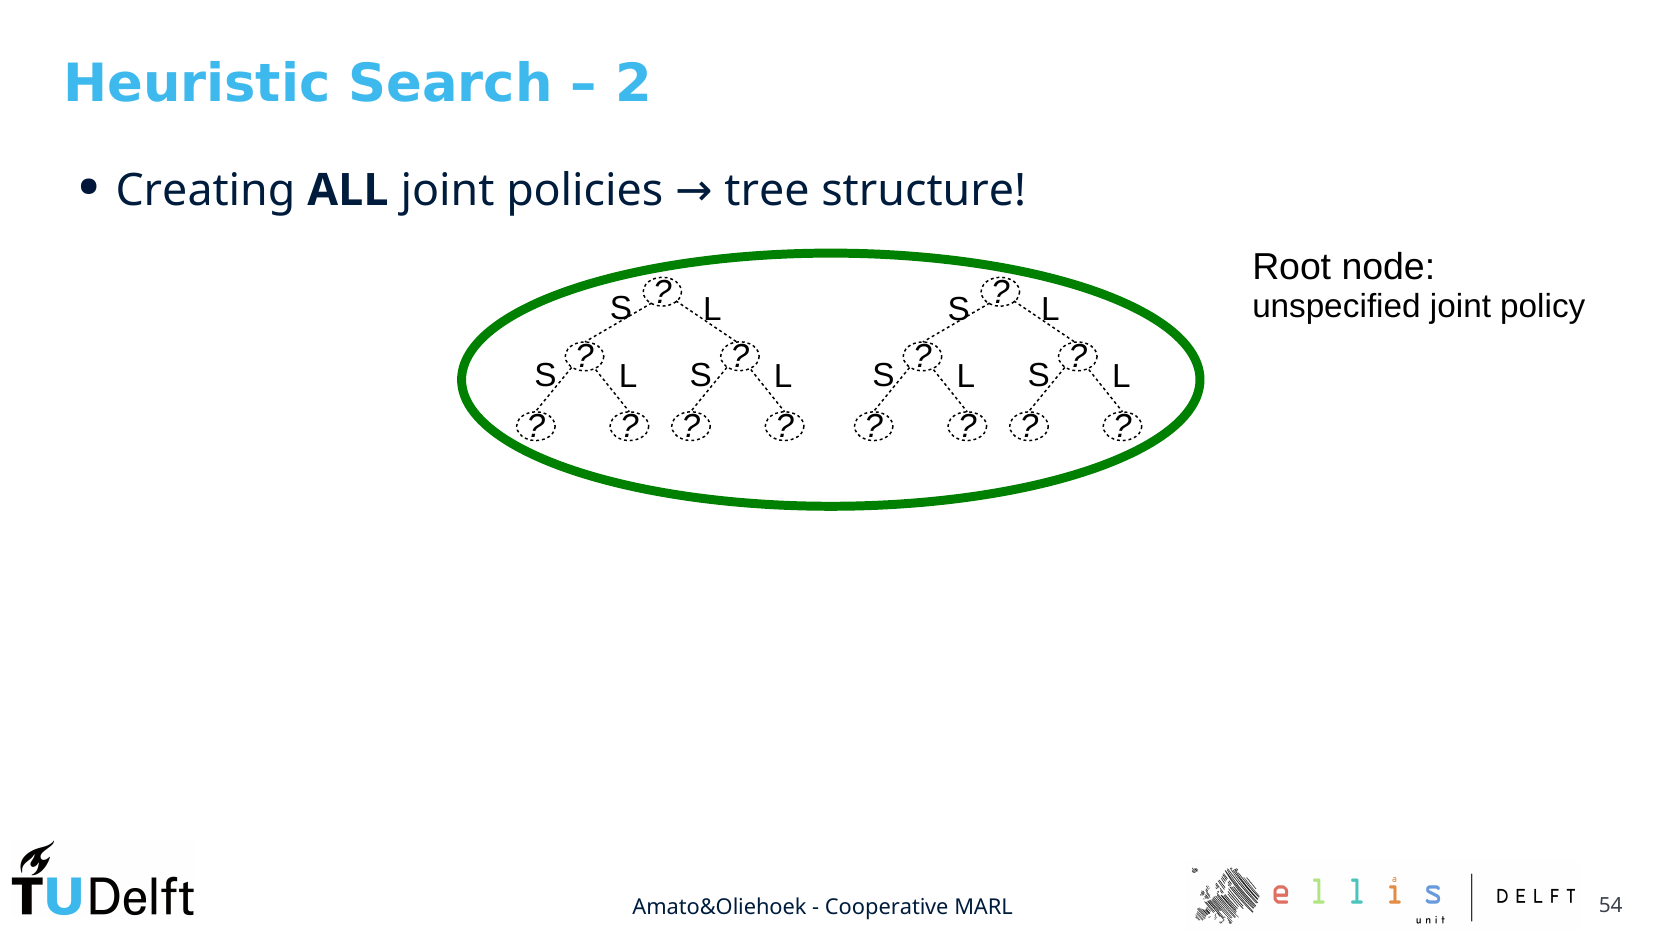

# Heuristic Search – 2
Creating ALL joint policies → tree structure!
Root node:
unspecified joint policy
?
S
L
?
?
S
S
L
L
?
?
?
?
?
S
L
?
?
S
S
L
L
?
?
?
?
Amato&Oliehoek - Cooperative MARL